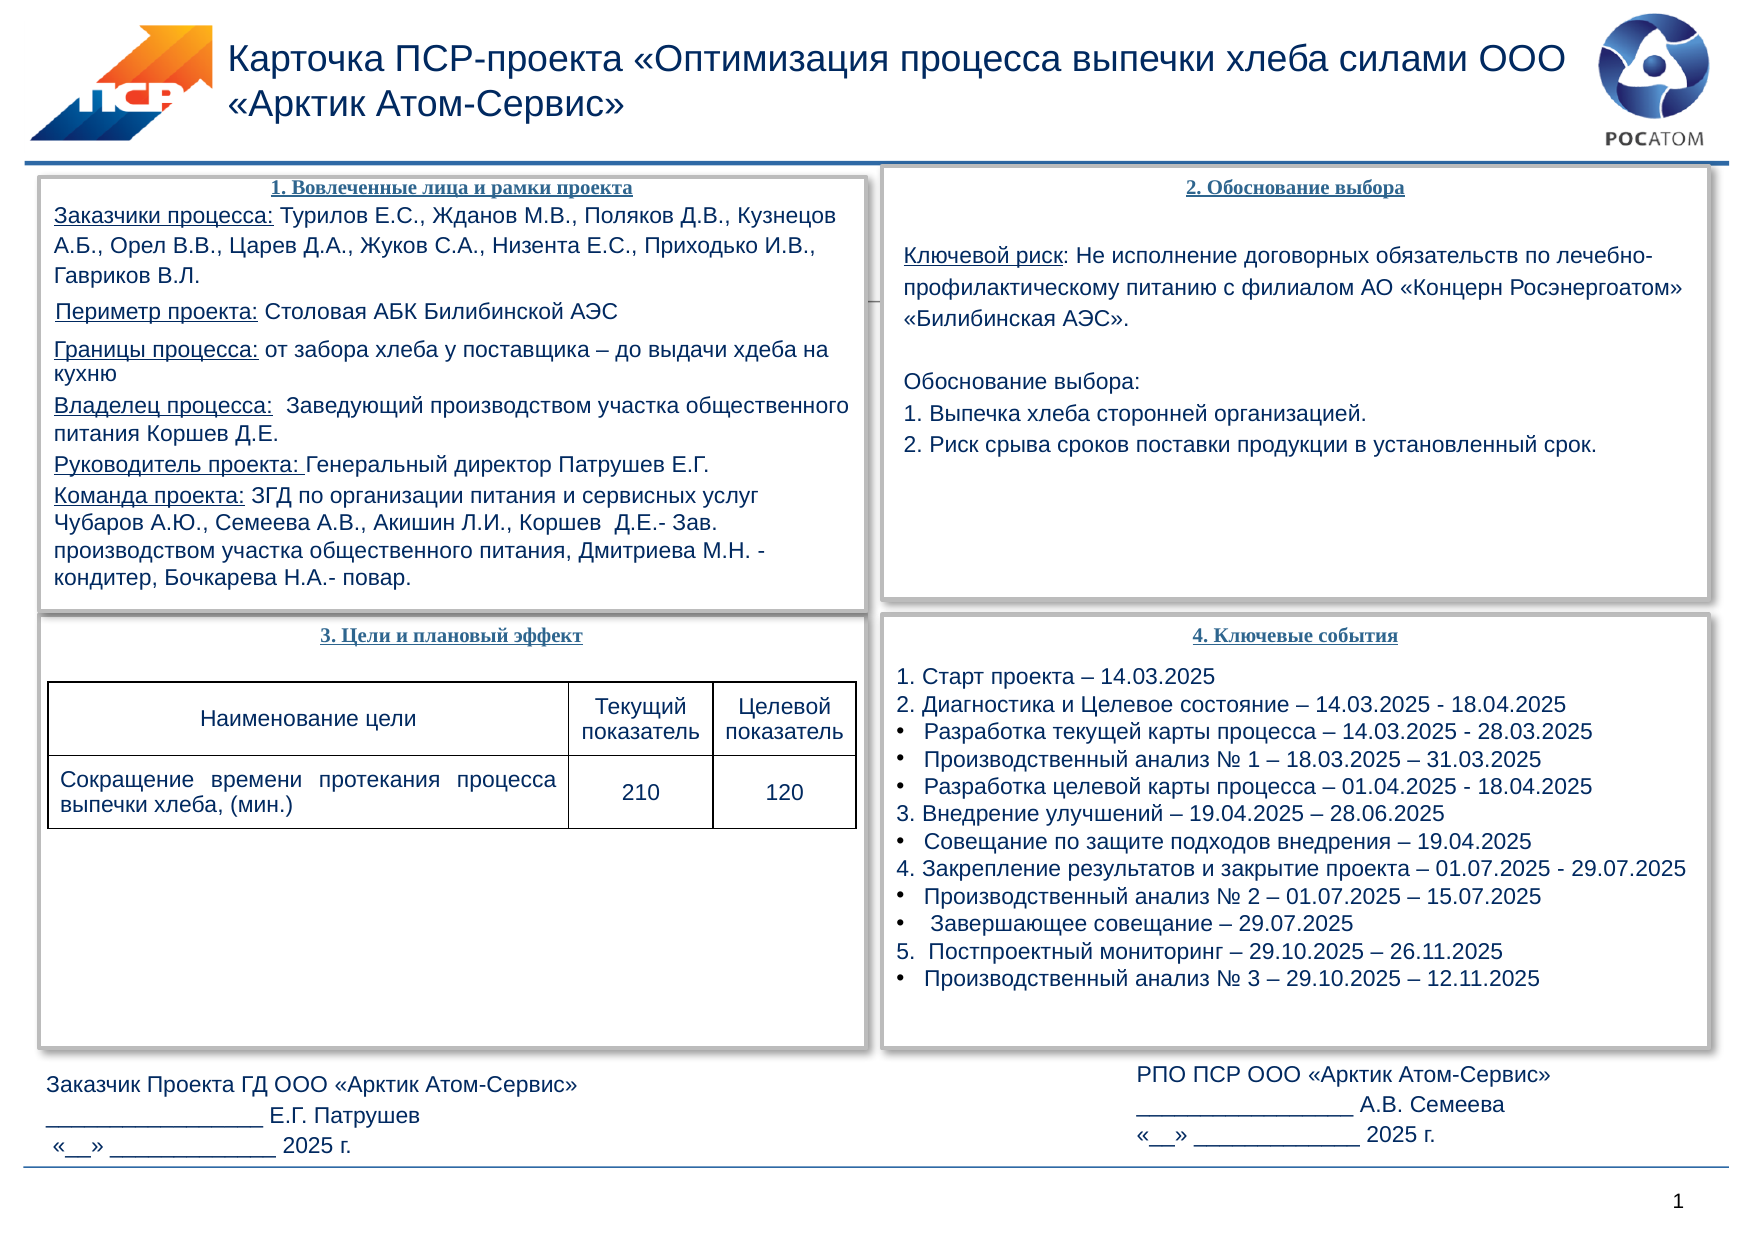

# Карточка ПСР-проекта «Оптимизация процесса выпечки хлеба силами ООО «Арктик Атом-Сервис»
1. Вовлеченные лица и рамки проекта
2. Обоснование выбора
3. Цели и плановый эффект
4. Ключевые события
Заказчики процесса: Турилов Е.С., Жданов М.В., Поляков Д.В., Кузнецов А.Б., Орел В.В., Царев Д.А., Жуков С.А., Низента Е.С., Приходько И.В., Гавриков В.Л.
Ключевой риск: Не исполнение договорных обязательств по лечебно-профилактическому питанию с филиалом АО «Концерн Росэнергоатом» «Билибинская АЭС».
Обоснование выбора:
1. Выпечка хлеба сторонней организацией.
2. Риск срыва сроков поставки продукции в установленный срок.
Периметр проекта: Столовая АБК Билибинской АЭС
Границы процесса: от забора хлеба у поставщика – до выдачи хдеба на кухню
Владелец процесса: Заведующий производством участка общественного питания Коршев Д.Е.
Руководитель проекта: Генеральный директор Патрушев Е.Г.
Команда проекта: ЗГД по организации питания и сервисных услуг Чубаров А.Ю., Семеева А.В., Акишин Л.И., Коршев Д.Е.- Зав. производством участка общественного питания, Дмитриева М.Н. - кондитер, Бочкарева Н.А.- повар.
1. Старт проекта – 14.03.2025
2. Диагностика и Целевое состояние – 14.03.2025 - 18.04.2025
Разработка текущей карты процесса – 14.03.2025 - 28.03.2025
Производственный анализ № 1 – 18.03.2025 – 31.03.2025
Разработка целевой карты процесса – 01.04.2025 - 18.04.2025
3. Внедрение улучшений – 19.04.2025 – 28.06.2025
Совещание по защите подходов внедрения – 19.04.2025
4. Закрепление результатов и закрытие проекта – 01.07.2025 - 29.07.2025
Производственный анализ № 2 – 01.07.2025 – 15.07.2025
 Завершающее совещание – 29.07.2025
5. Постпроектный мониторинг – 29.10.2025 – 26.11.2025
Производственный анализ № 3 – 29.10.2025 – 12.11.2025
| Наименование цели | Текущий показатель | Целевой показатель |
| --- | --- | --- |
| Сокращение времени протекания процесса выпечки хлеба, (мин.) | 210 | 120 |
РПО ПСР ООО «Арктик Атом-Сервис»
_________________ А.В. Семеева
«__» _____________ 2025 г.
Заказчик Проекта ГД ООО «Арктик Атом-Сервис»
_________________ Е.Г. Патрушев
 «__» _____________ 2025 г.